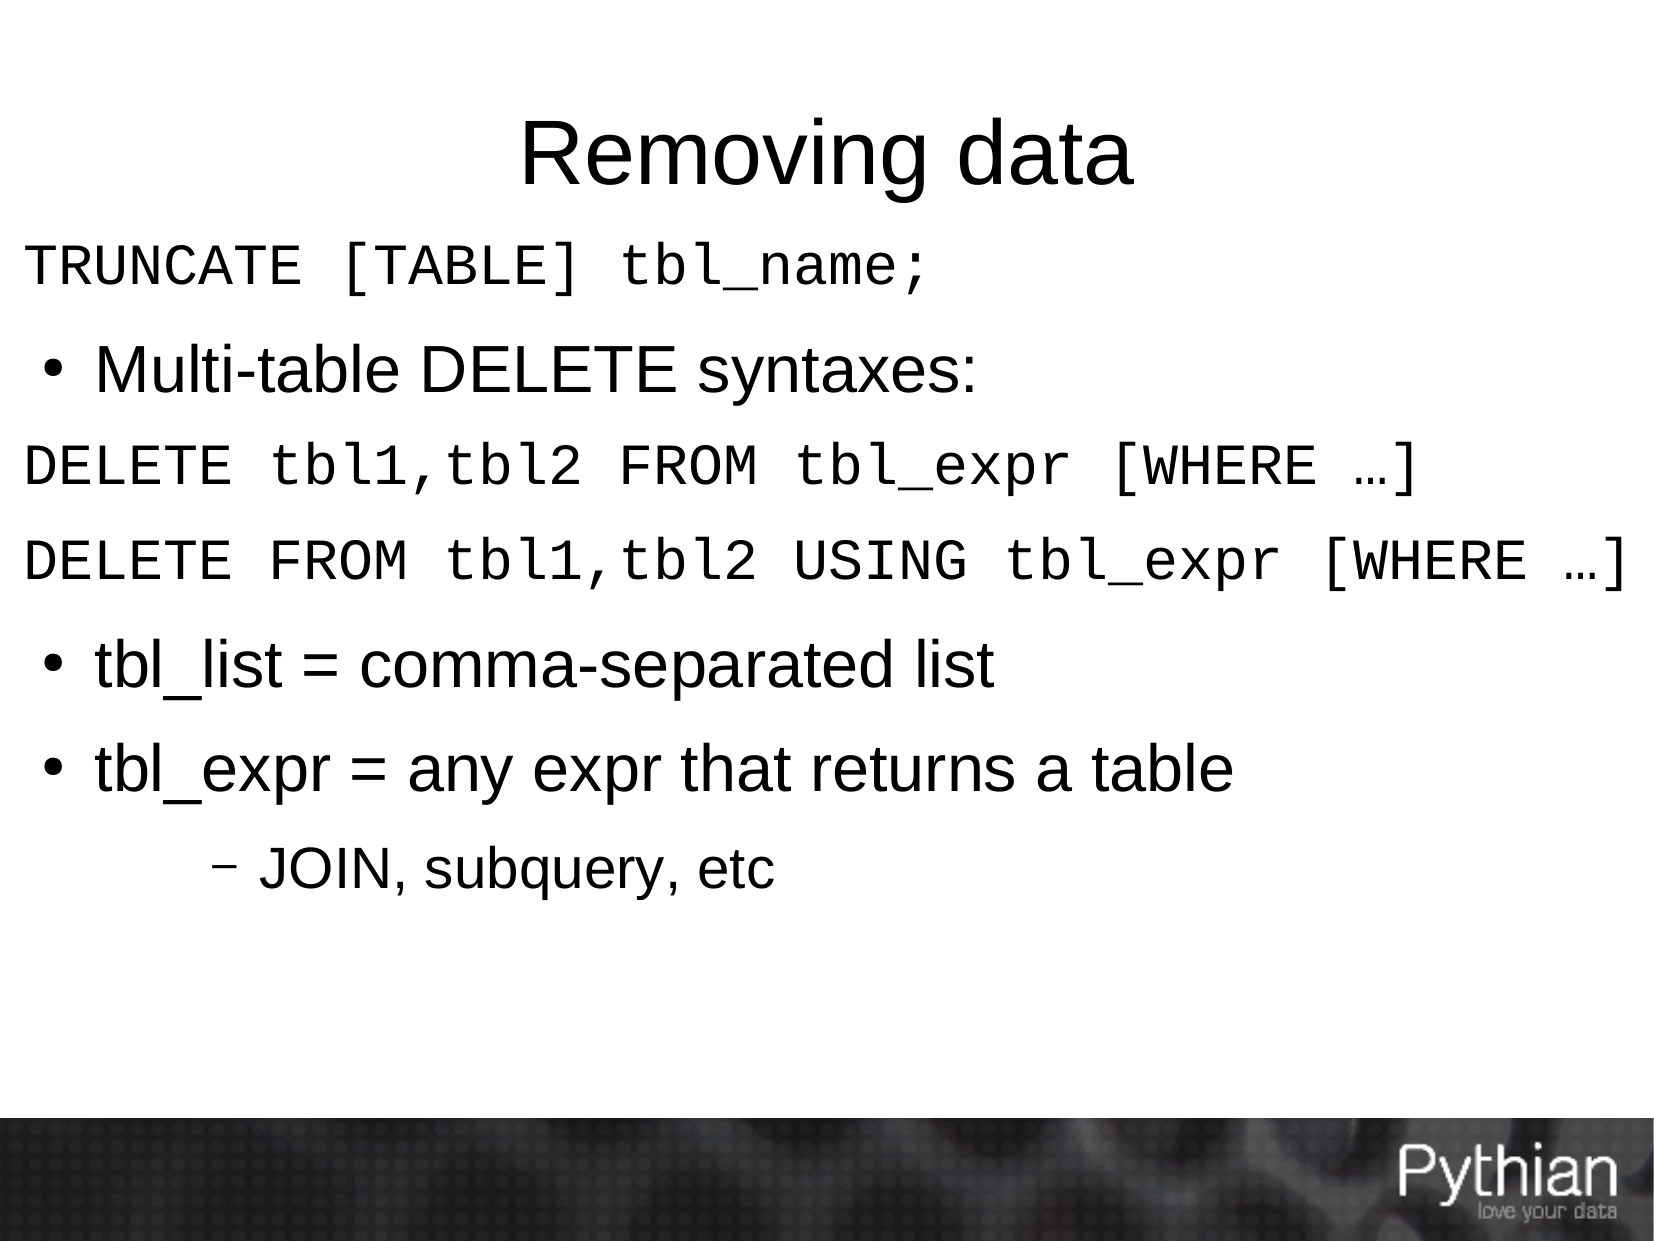

# Removing data
TRUNCATE [TABLE] tbl_name;
Multi-table DELETE syntaxes:
DELETE tbl1,tbl2 FROM tbl_expr [WHERE …]
DELETE FROM tbl1,tbl2 USING tbl_expr [WHERE …]
tbl_list = comma-separated list
tbl_expr = any expr that returns a table
JOIN, subquery, etc